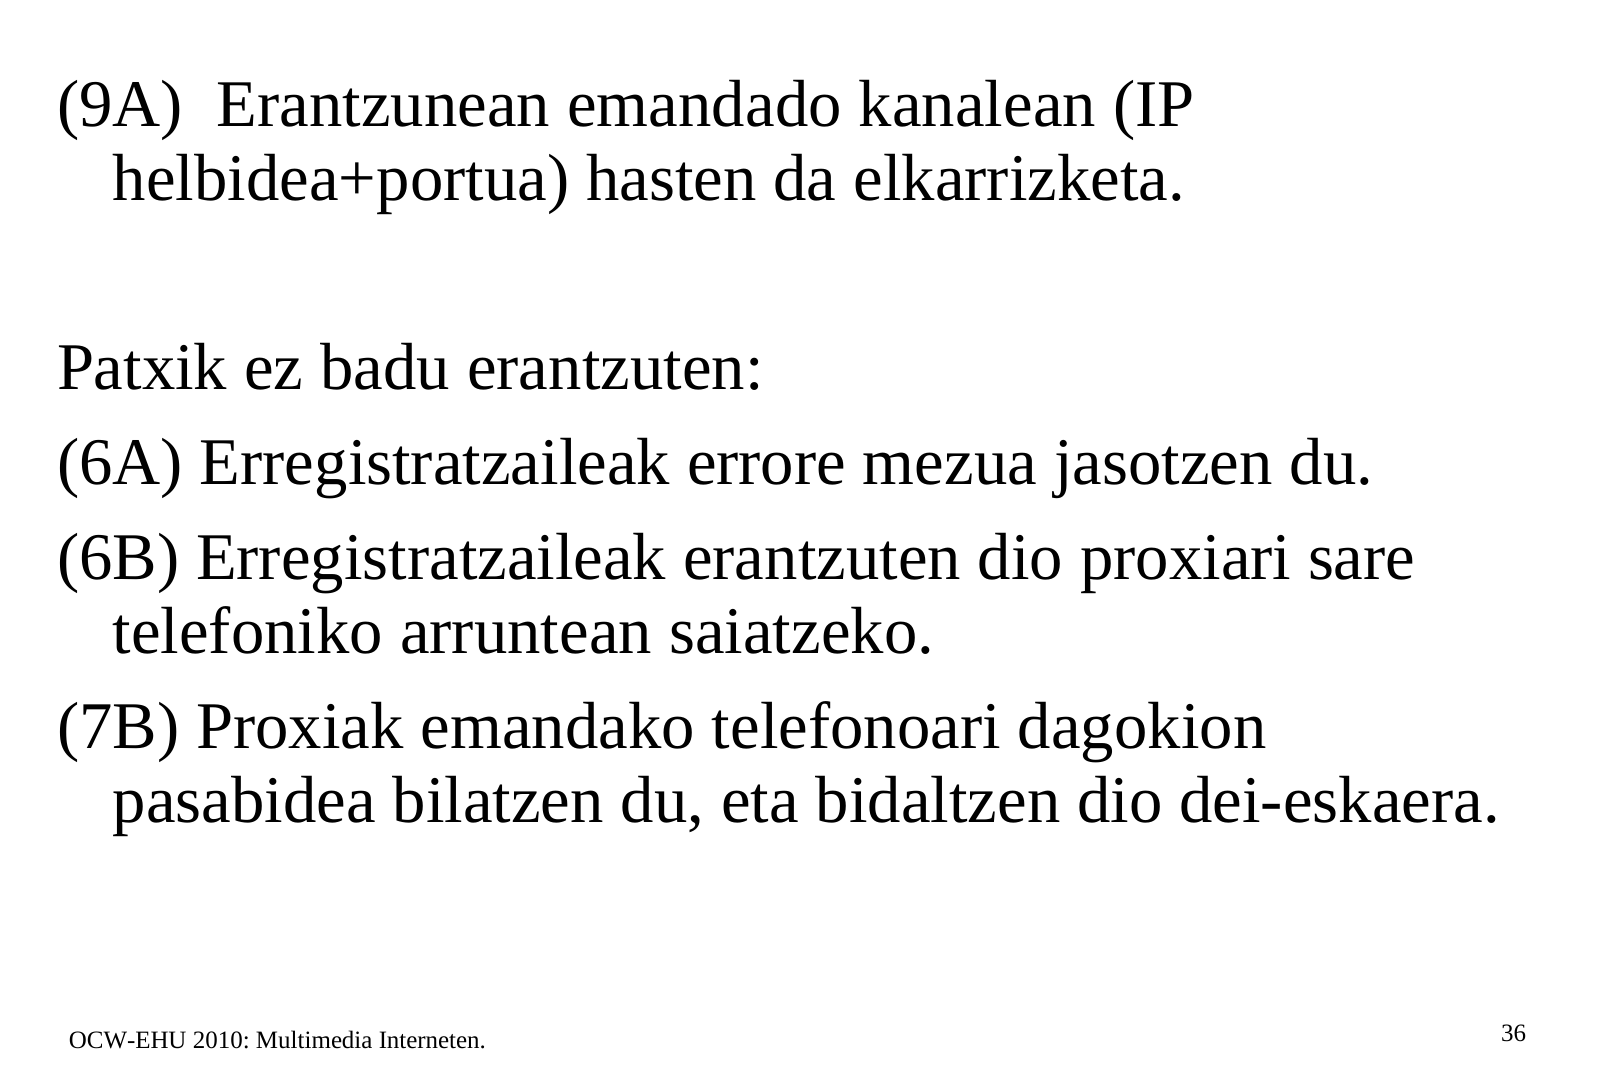

# (9A) Erantzunean emandado kanalean (IP helbidea+portua) hasten da elkarrizketa.
Patxik ez badu erantzuten:
(6A) Erregistratzaileak errore mezua jasotzen du.
(6B) Erregistratzaileak erantzuten dio proxiari sare telefoniko arruntean saiatzeko.
(7B) Proxiak emandako telefonoari dagokion pasabidea bilatzen du, eta bidaltzen dio dei-eskaera.
36